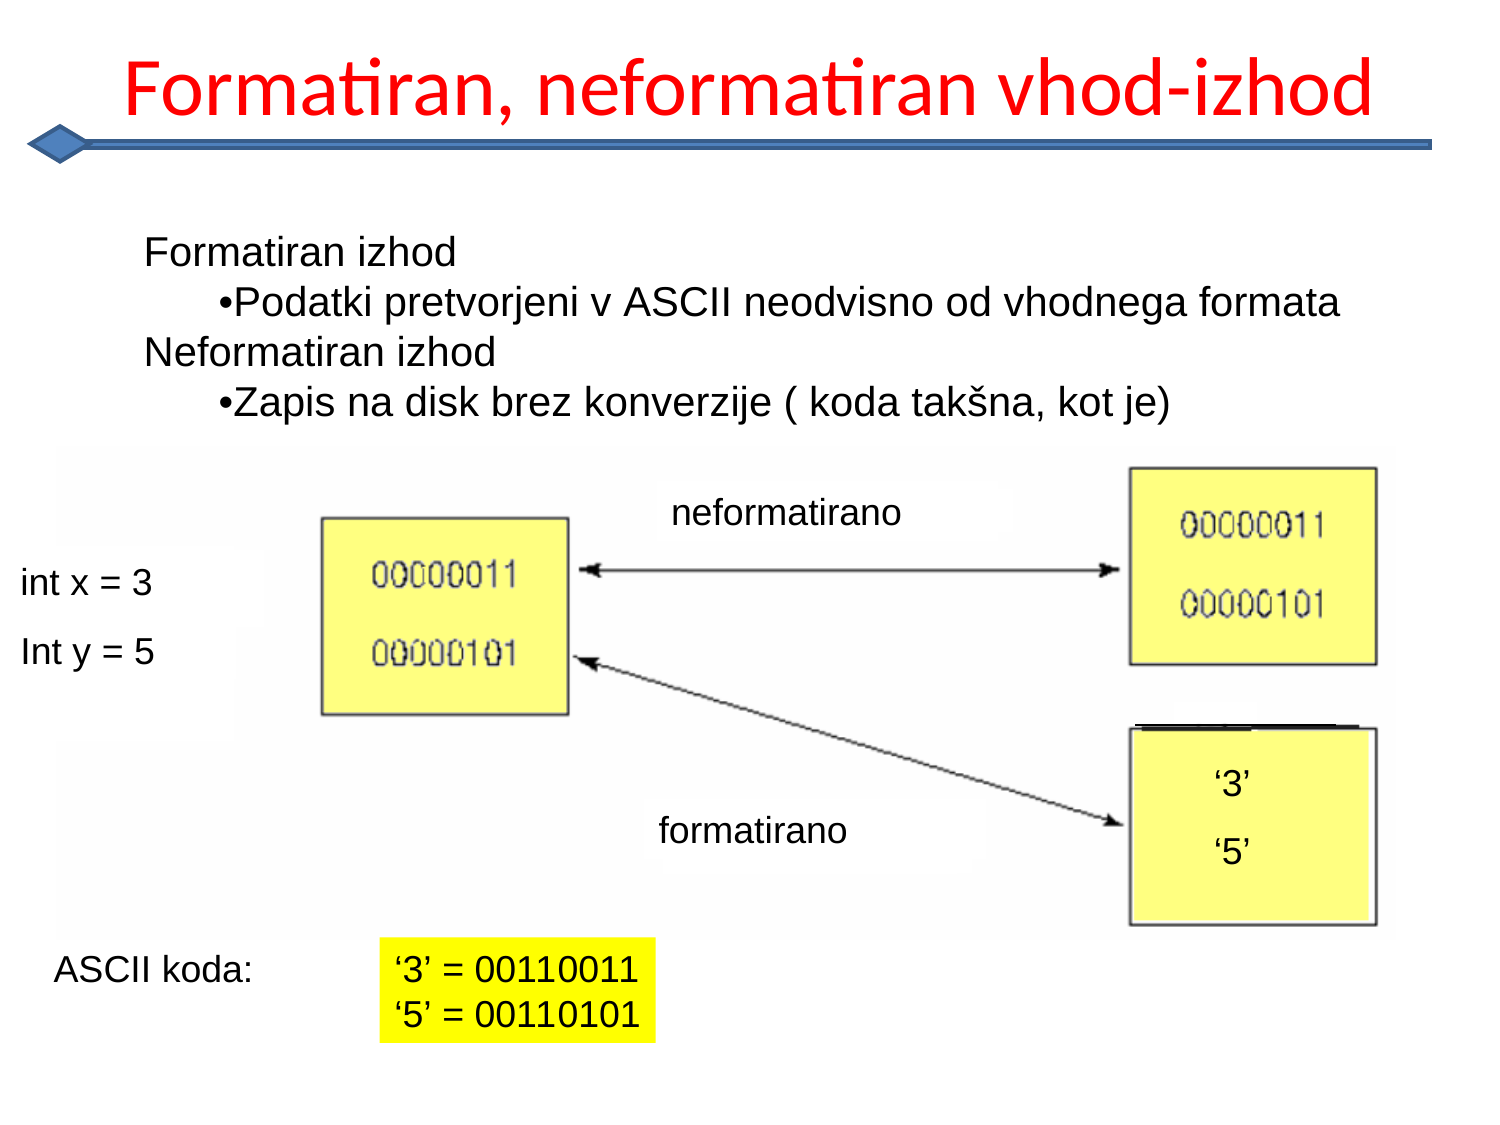

# Formatiran, neformatiran vhod-izhod
Formatiran izhod
•Podatki pretvorjeni v ASCII neodvisno od vhodnega formata
Neformatiran izhod
•Zapis na disk brez konverzije ( koda takšna, kot je)
neformatirano
int x = 3
Int y = 5
‘3’
‘5’
formatirano
ASCII koda:
‘3’ = 00110011
‘5’ = 00110101